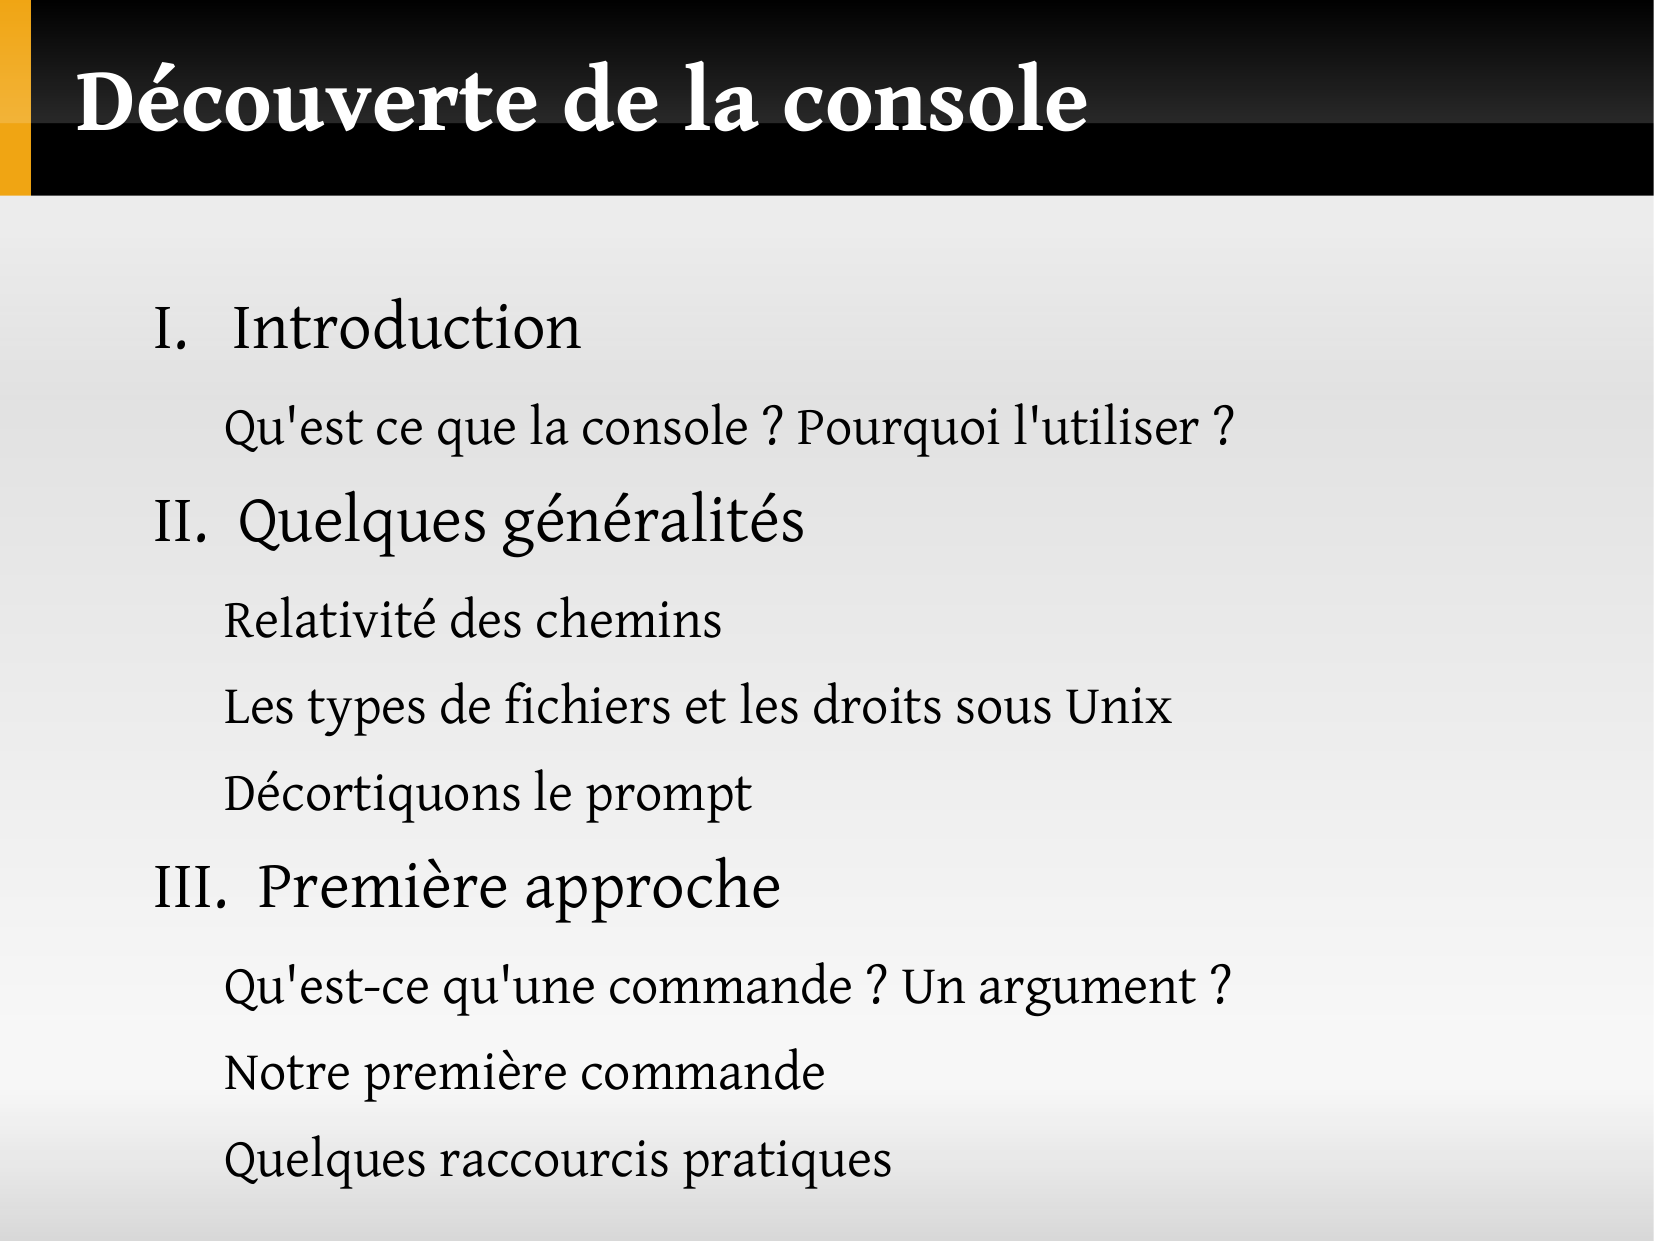

# Découverte de la console
I. Introduction
Qu'est ce que la console ? Pourquoi l'utiliser ?
II. Quelques généralités
Relativité des chemins
Les types de fichiers et les droits sous Unix
Décortiquons le prompt
III. Première approche
Qu'est-ce qu'une commande ? Un argument ?
Notre première commande
Quelques raccourcis pratiques